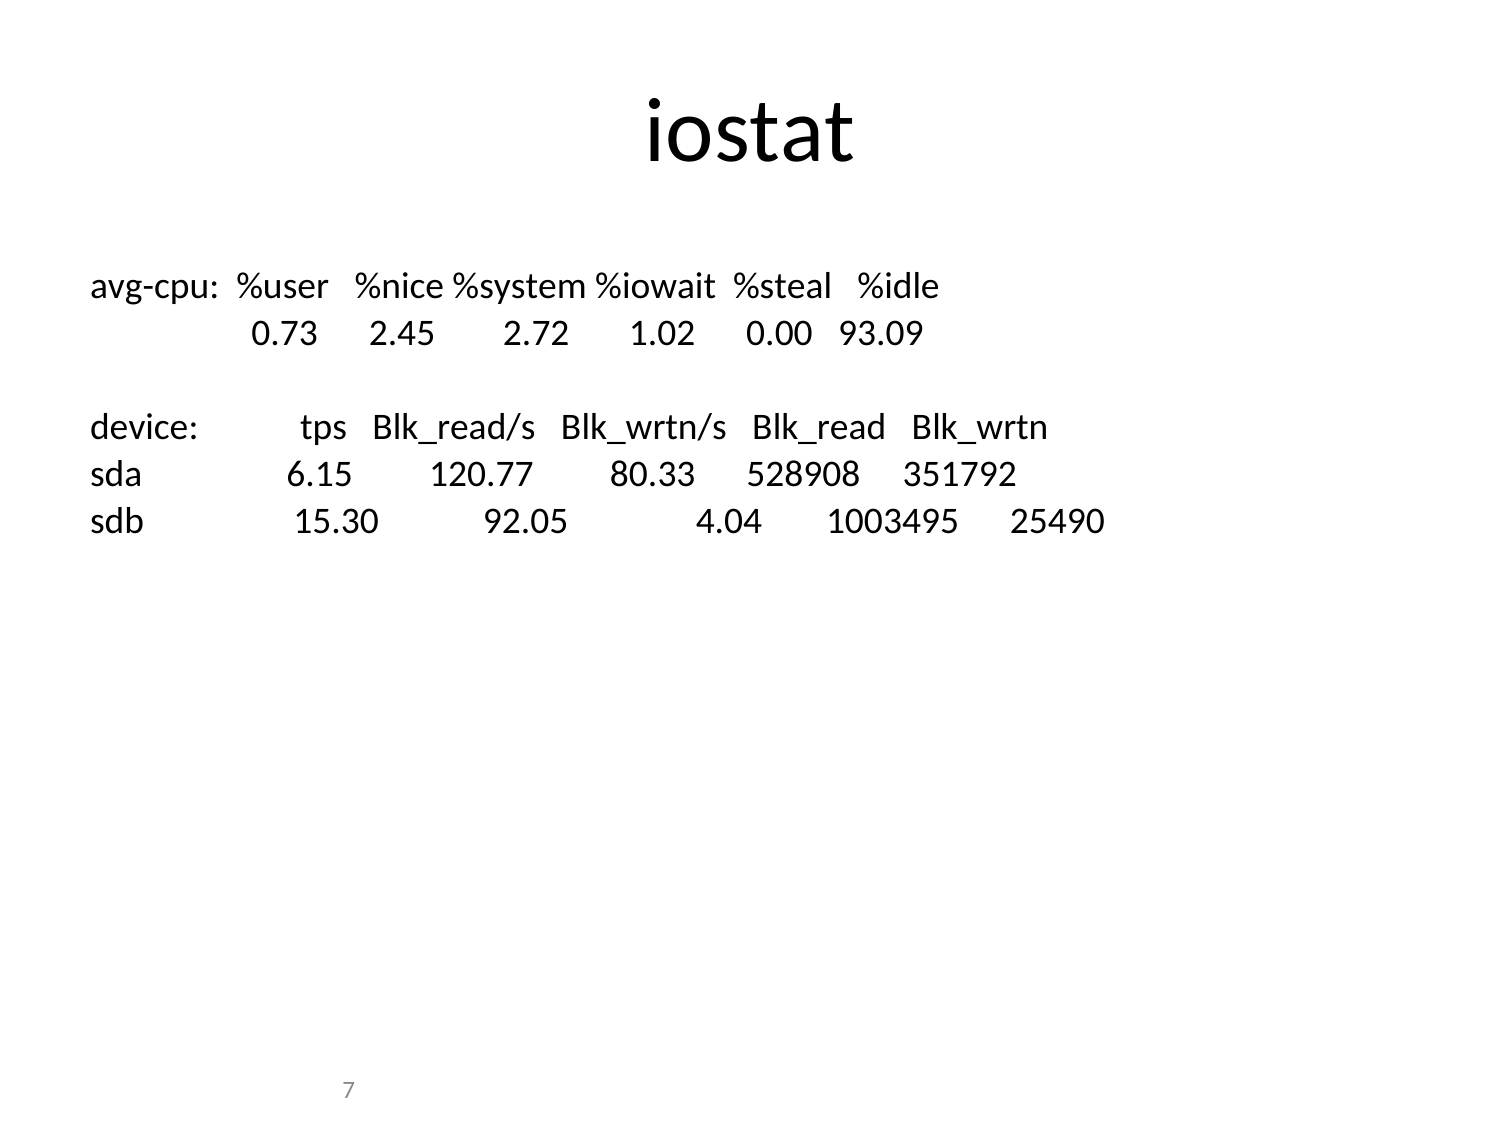

iostat
avg-cpu: %user %nice %system %iowait %steal %idle
 0.73 2.45 2.72 1.02 0.00 93.09
device: tps Blk_read/s Blk_wrtn/s Blk_read Blk_wrtn
sda 6.15 120.77 80.33 528908 351792
sdb			15.30	 92.05		 4.04	 1003495 25490